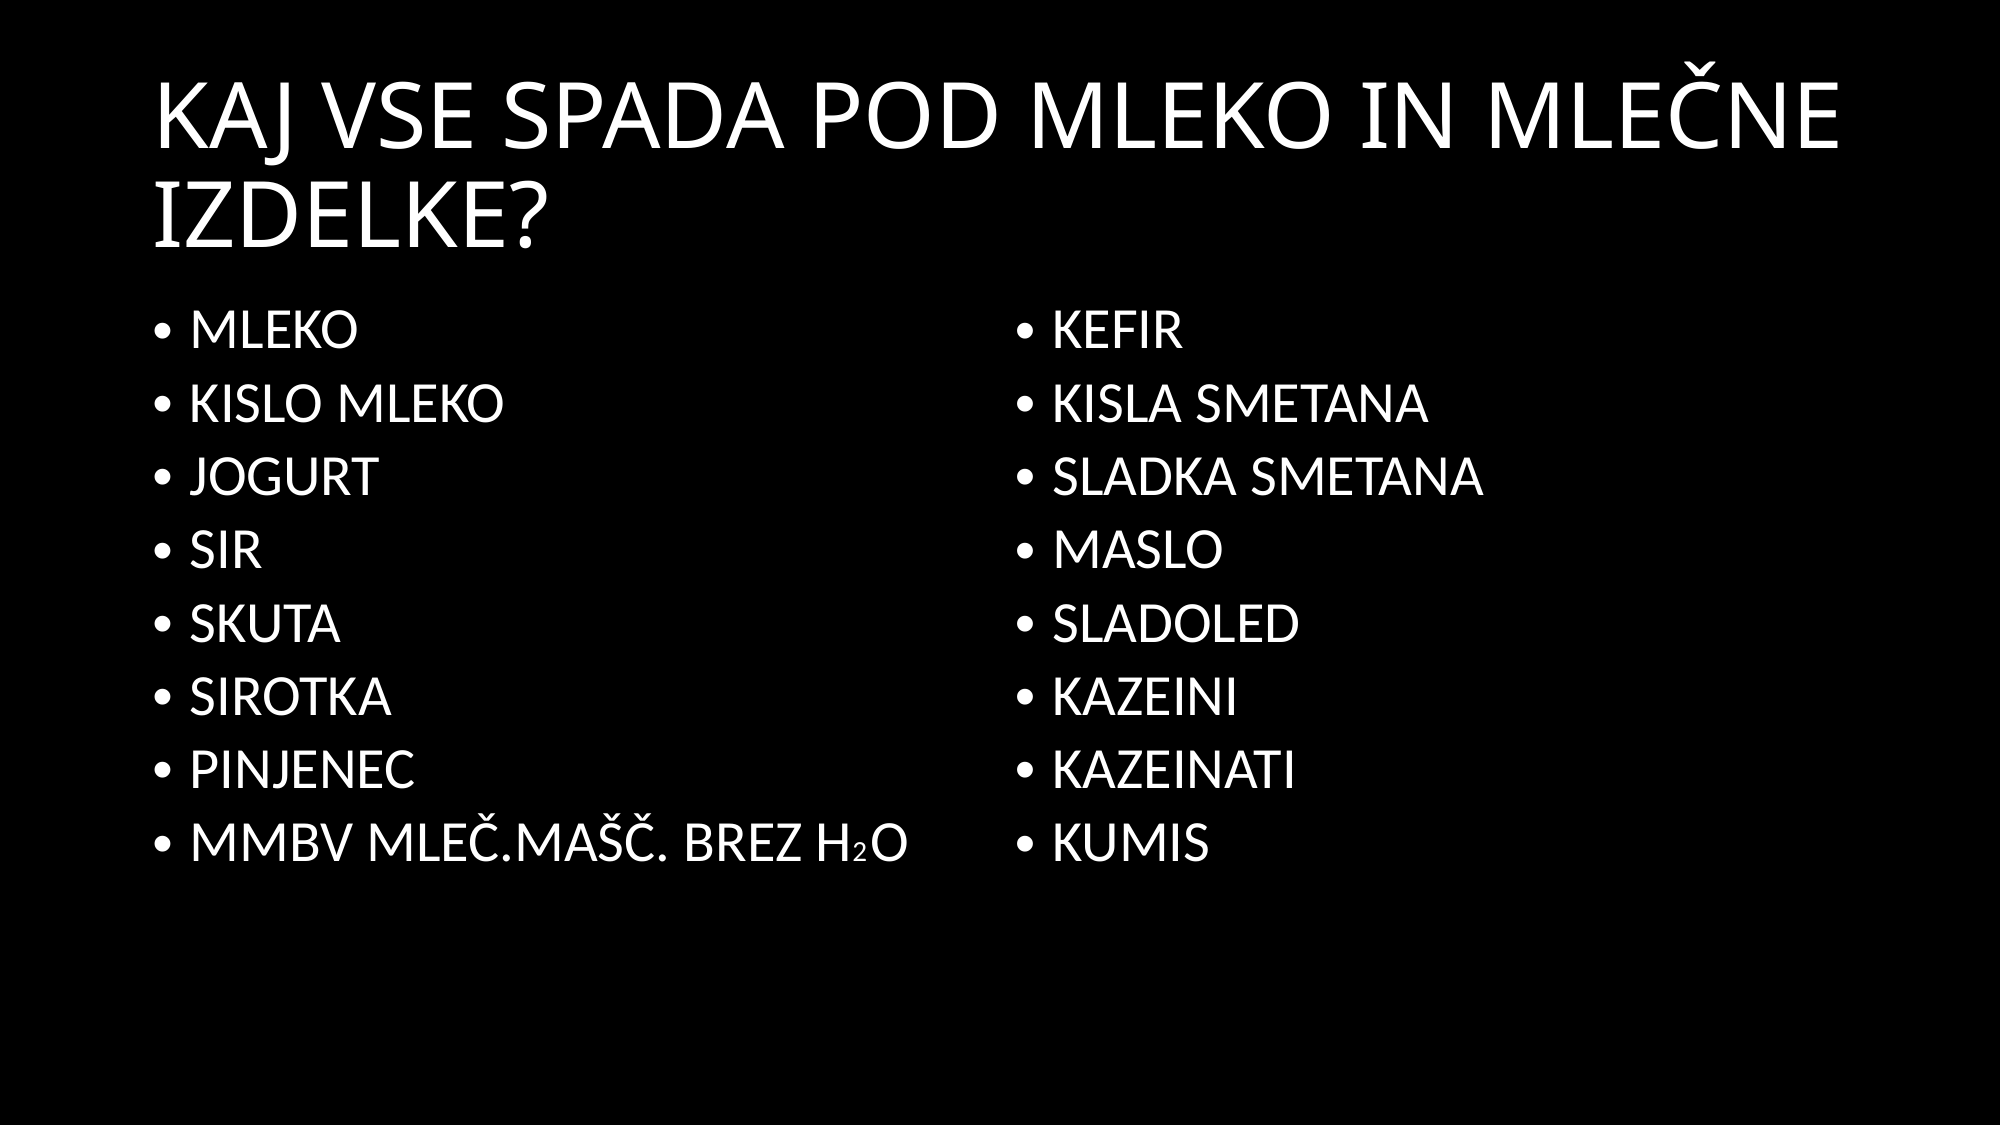

# KAJ VSE SPADA POD MLEKO IN MLEČNE IZDELKE?
| MLEKO KISLO MLEKO JOGURT SIR SKUTA SIROTKA PINJENEC MMBV MLEČ.MAŠČ. BREZ H2 O | KEFIR KISLA SMETANA SLADKA SMETANA MASLO SLADOLED KAZEINI KAZEINATI KUMIS |
| --- | --- |